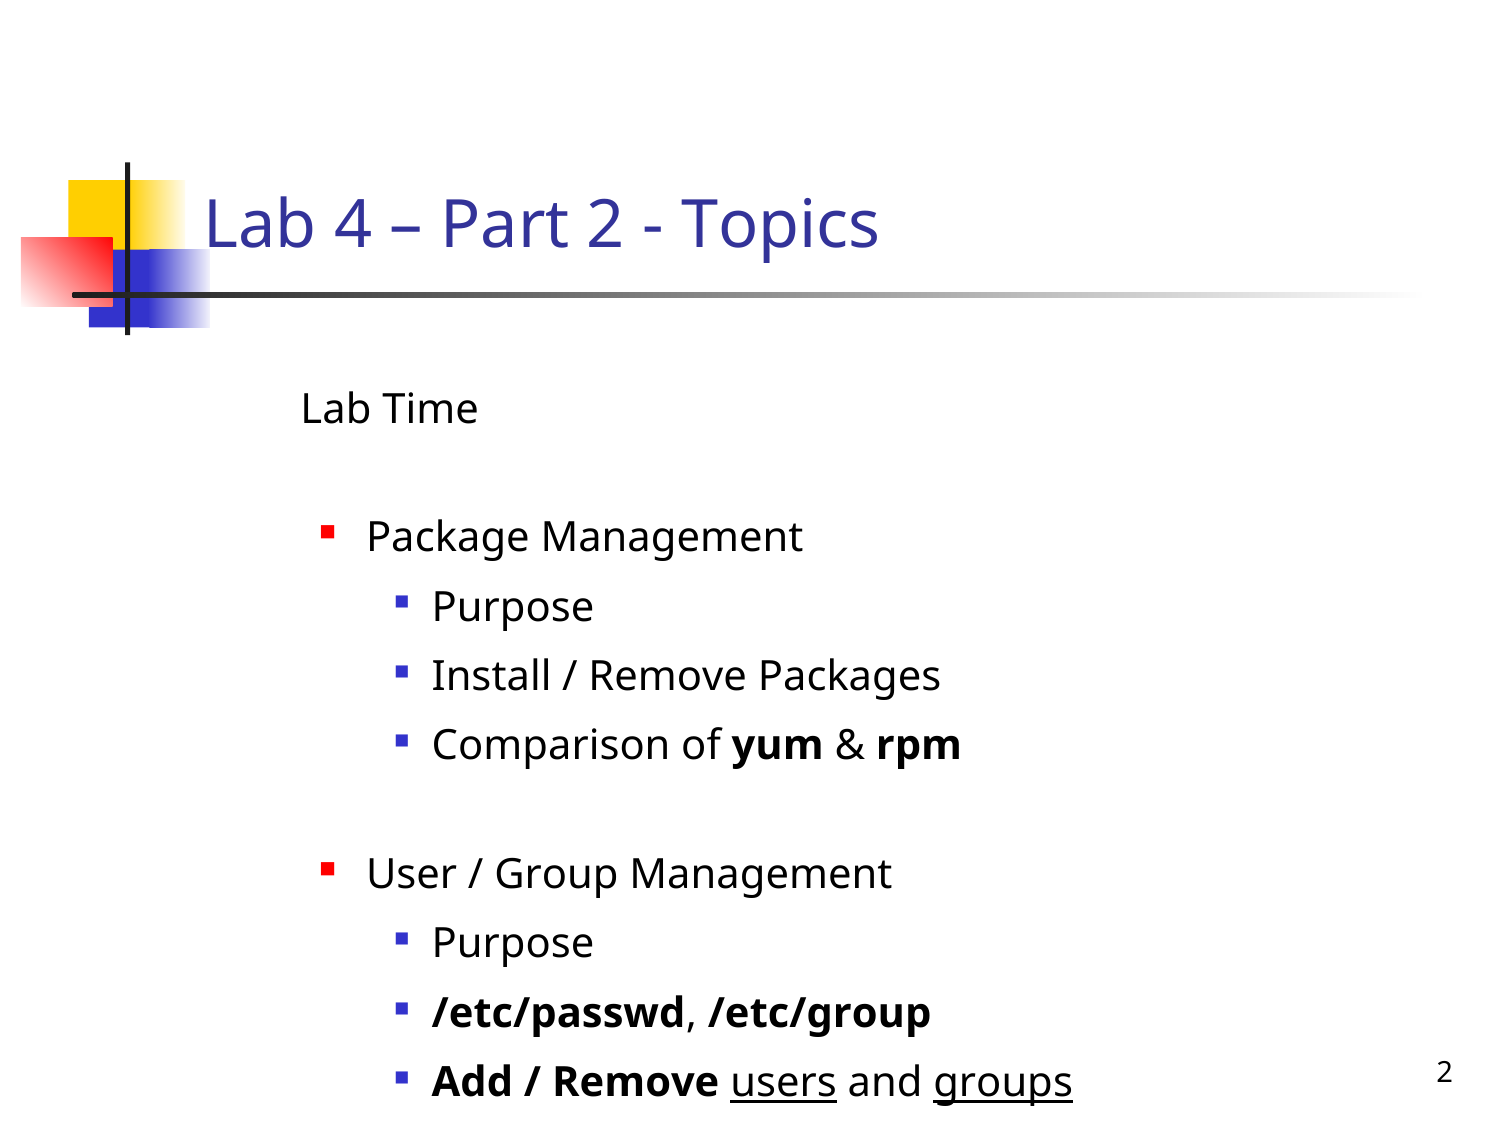

# Lab 4 – Part 2 - Topics
Lab Time
Package Management
Purpose
Install / Remove Packages
Comparison of yum & rpm
User / Group Management
Purpose
/etc/passwd, /etc/group
Add / Remove users and groups
2